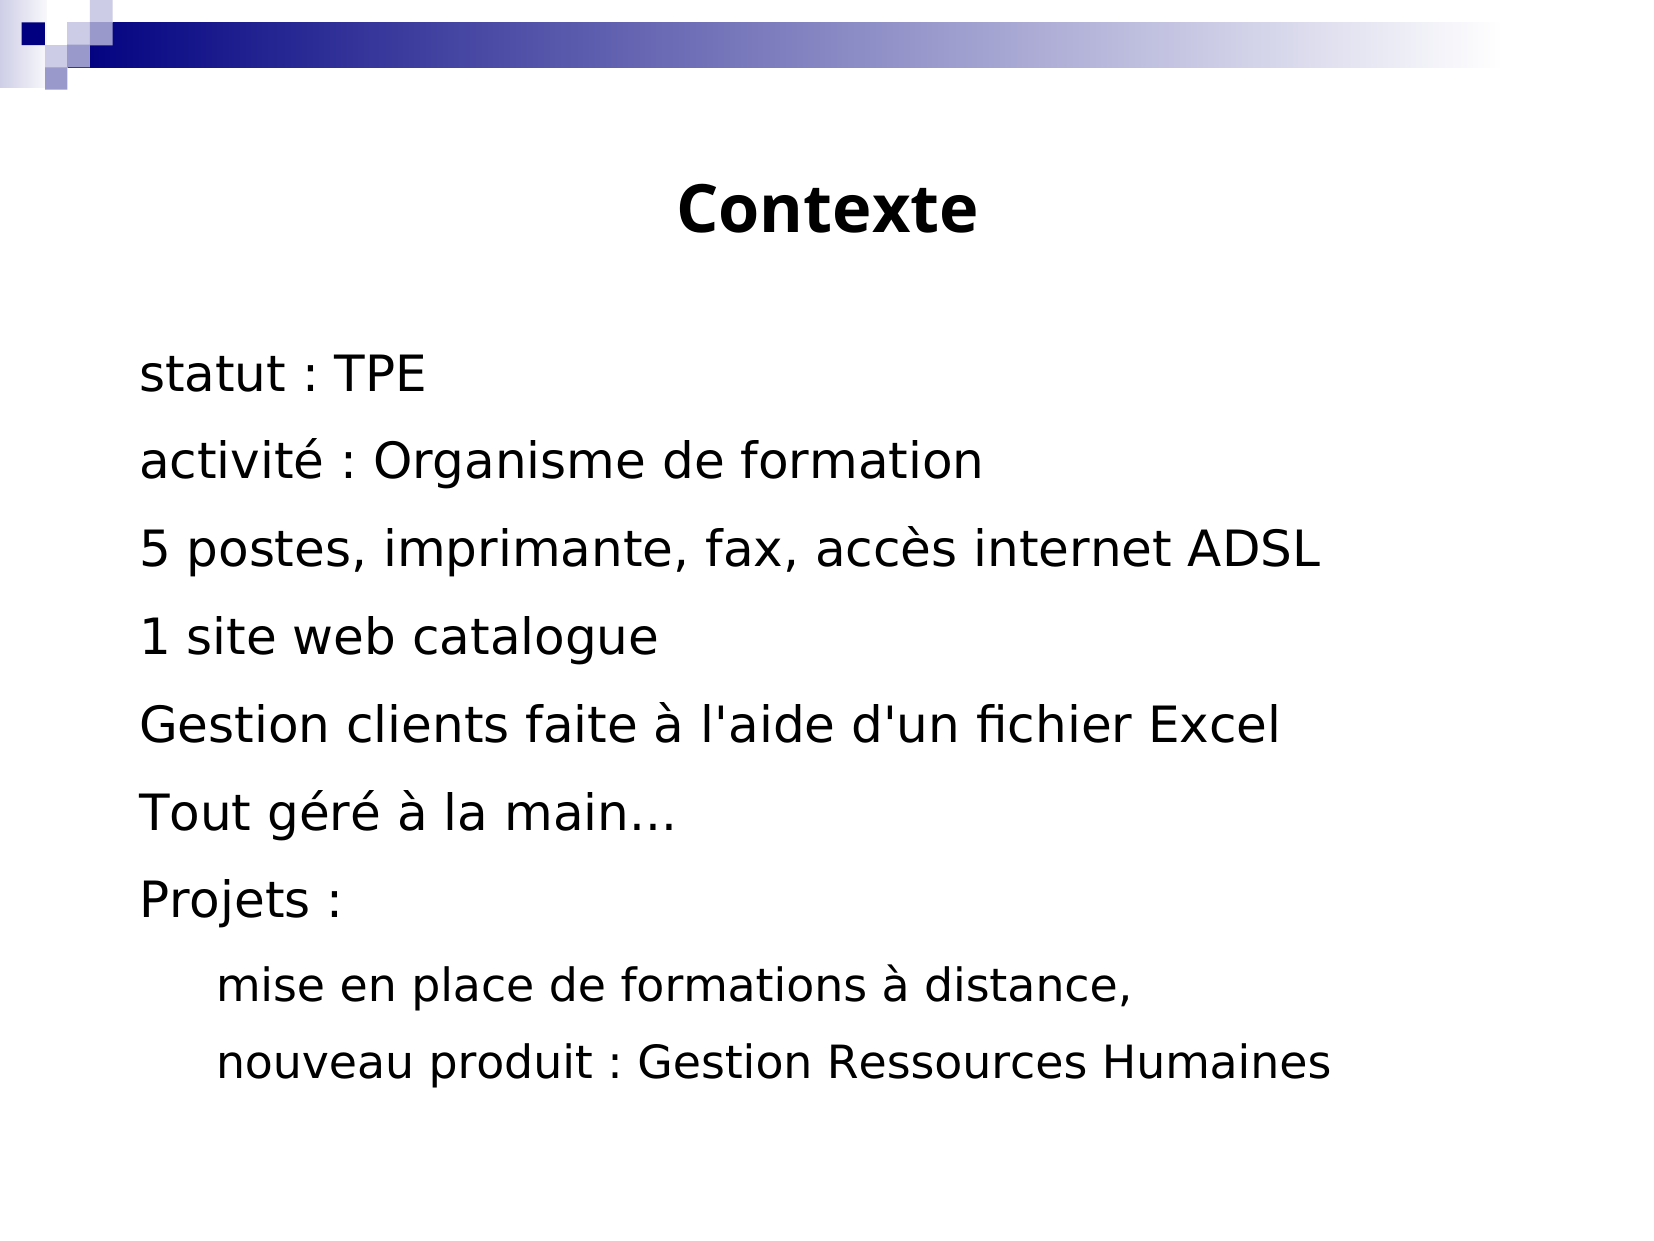

# Contexte
statut : TPE
activité : Organisme de formation
5 postes, imprimante, fax, accès internet ADSL
1 site web catalogue
Gestion clients faite à l'aide d'un fichier Excel
Tout géré à la main...
Projets :
mise en place de formations à distance,
nouveau produit : Gestion Ressources Humaines